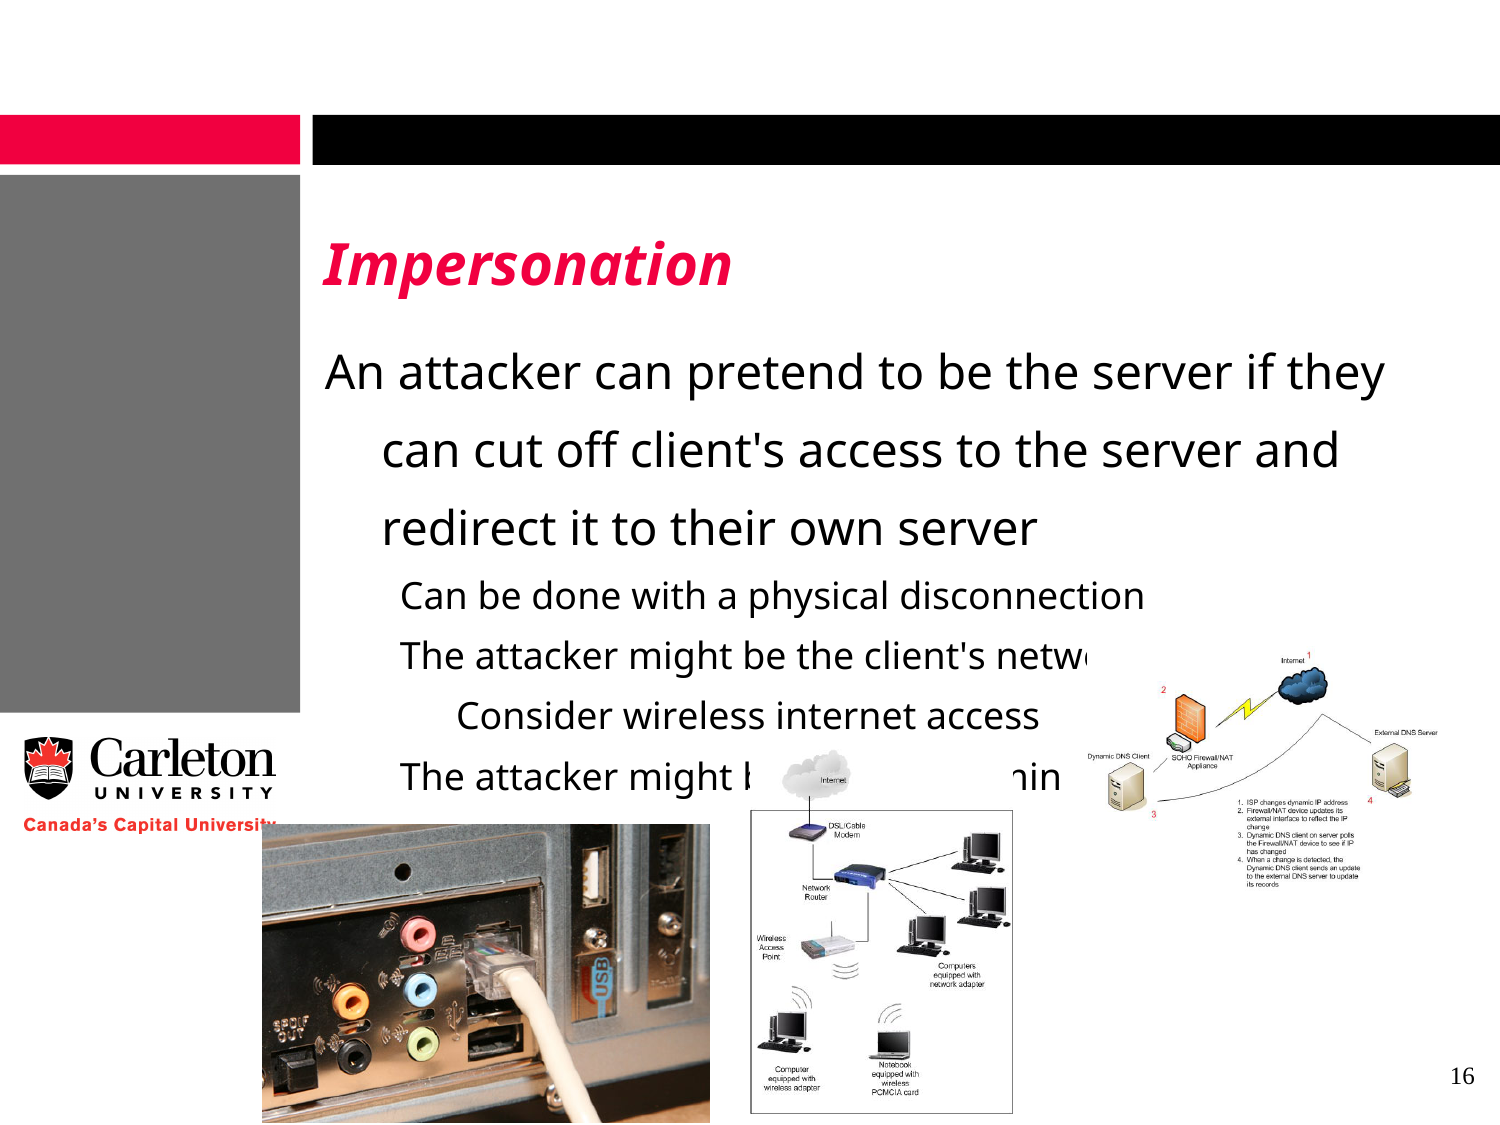

# Impersonation
An attacker can pretend to be the server if they can cut off client's access to the server and redirect it to their own server
Can be done with a physical disconnection
The attacker might be the client's network admin
Consider wireless internet access
The attacker might be the DNS admin
16